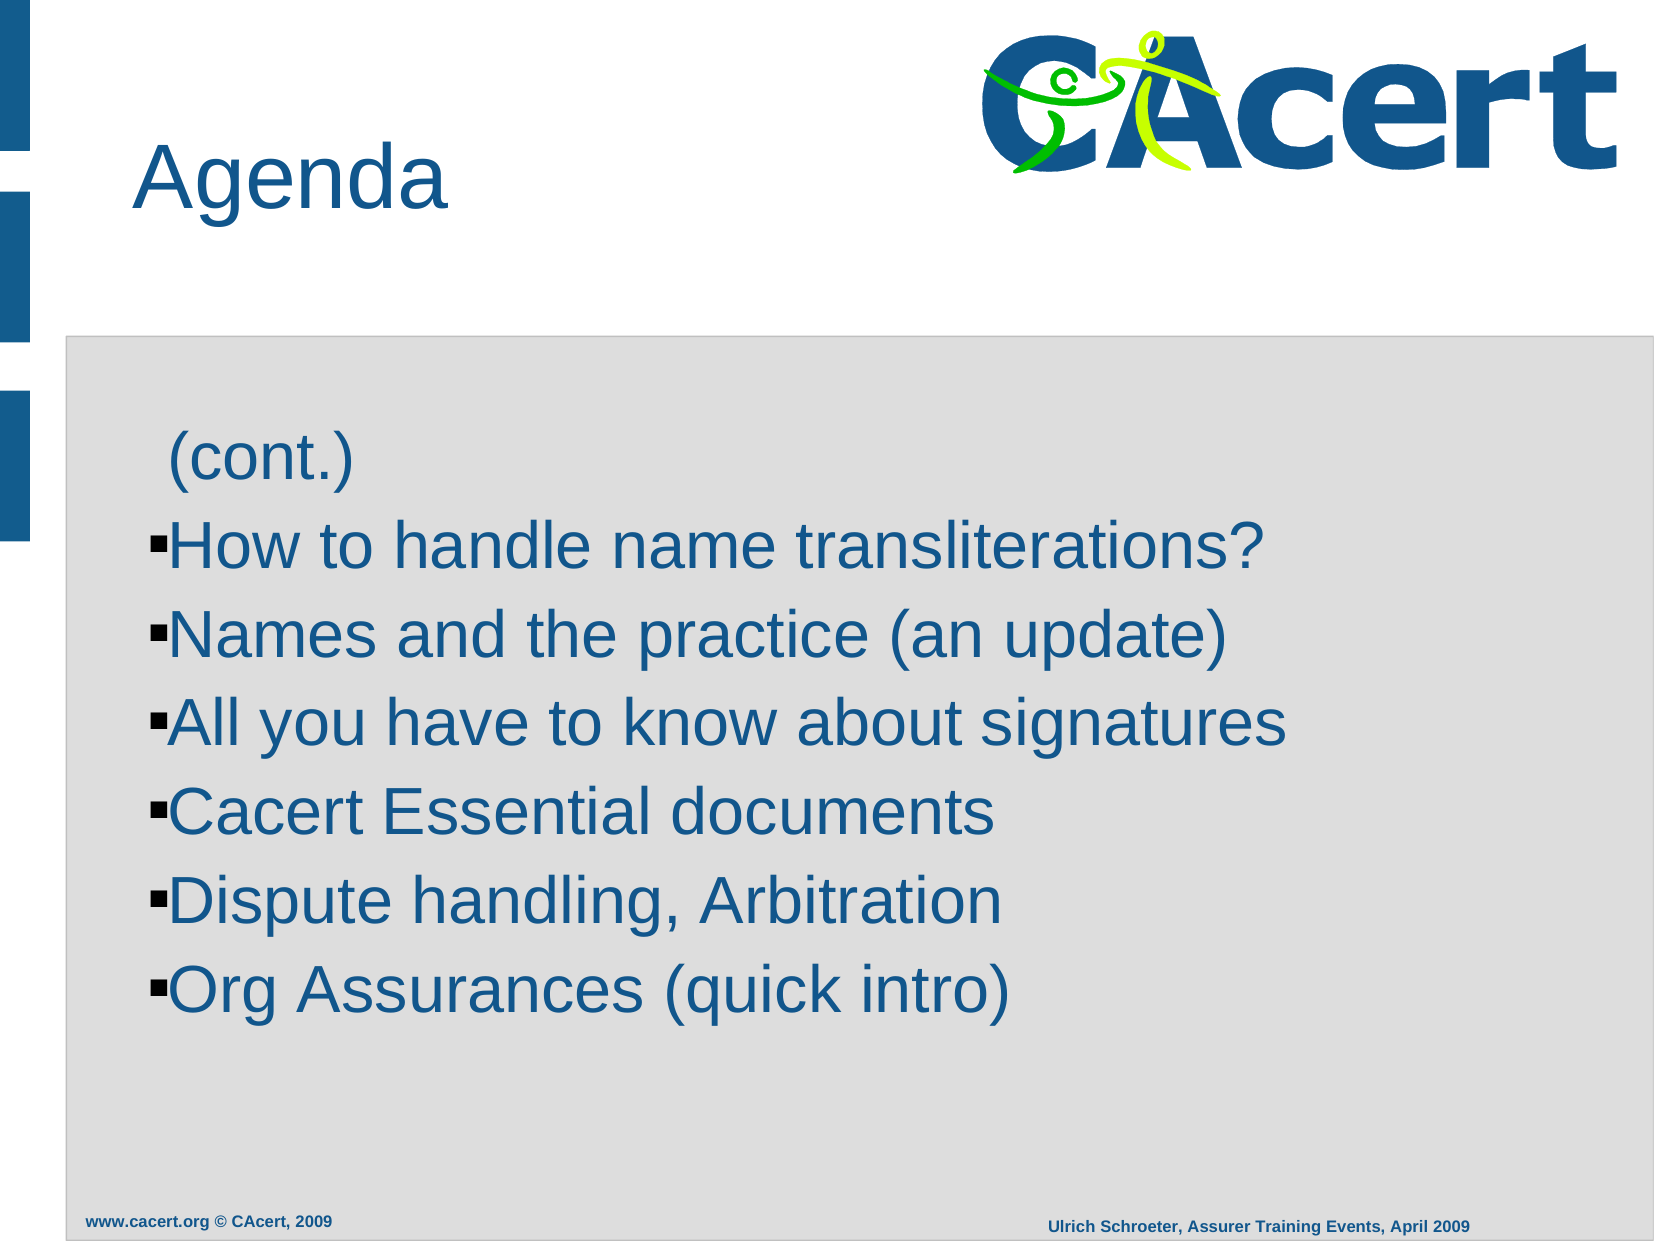

Agenda
(cont.)
How to handle name transliterations?
Names and the practice (an update)
All you have to know about signatures
Cacert Essential documents
Dispute handling, Arbitration
Org Assurances (quick intro)